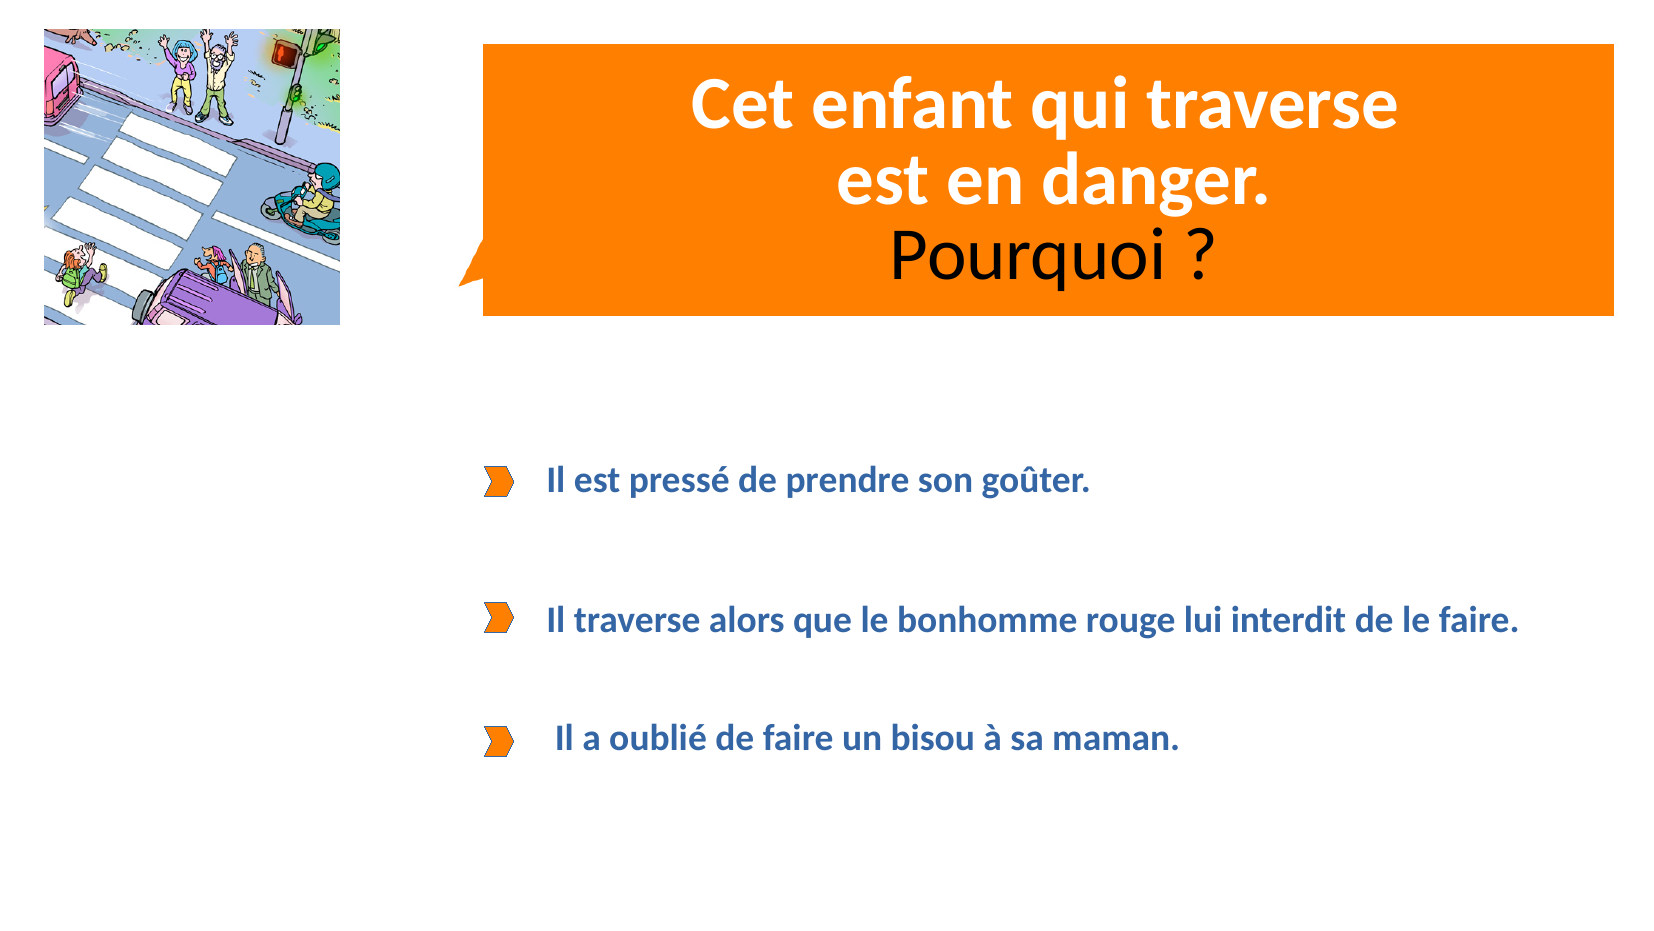

Cet enfant qui traverse
est en danger.
Pourquoi ?
Il est pressé de prendre son goûter.
Il traverse alors que le bonhomme rouge lui interdit de le faire.
 Il a oublié de faire un bisou à sa maman.